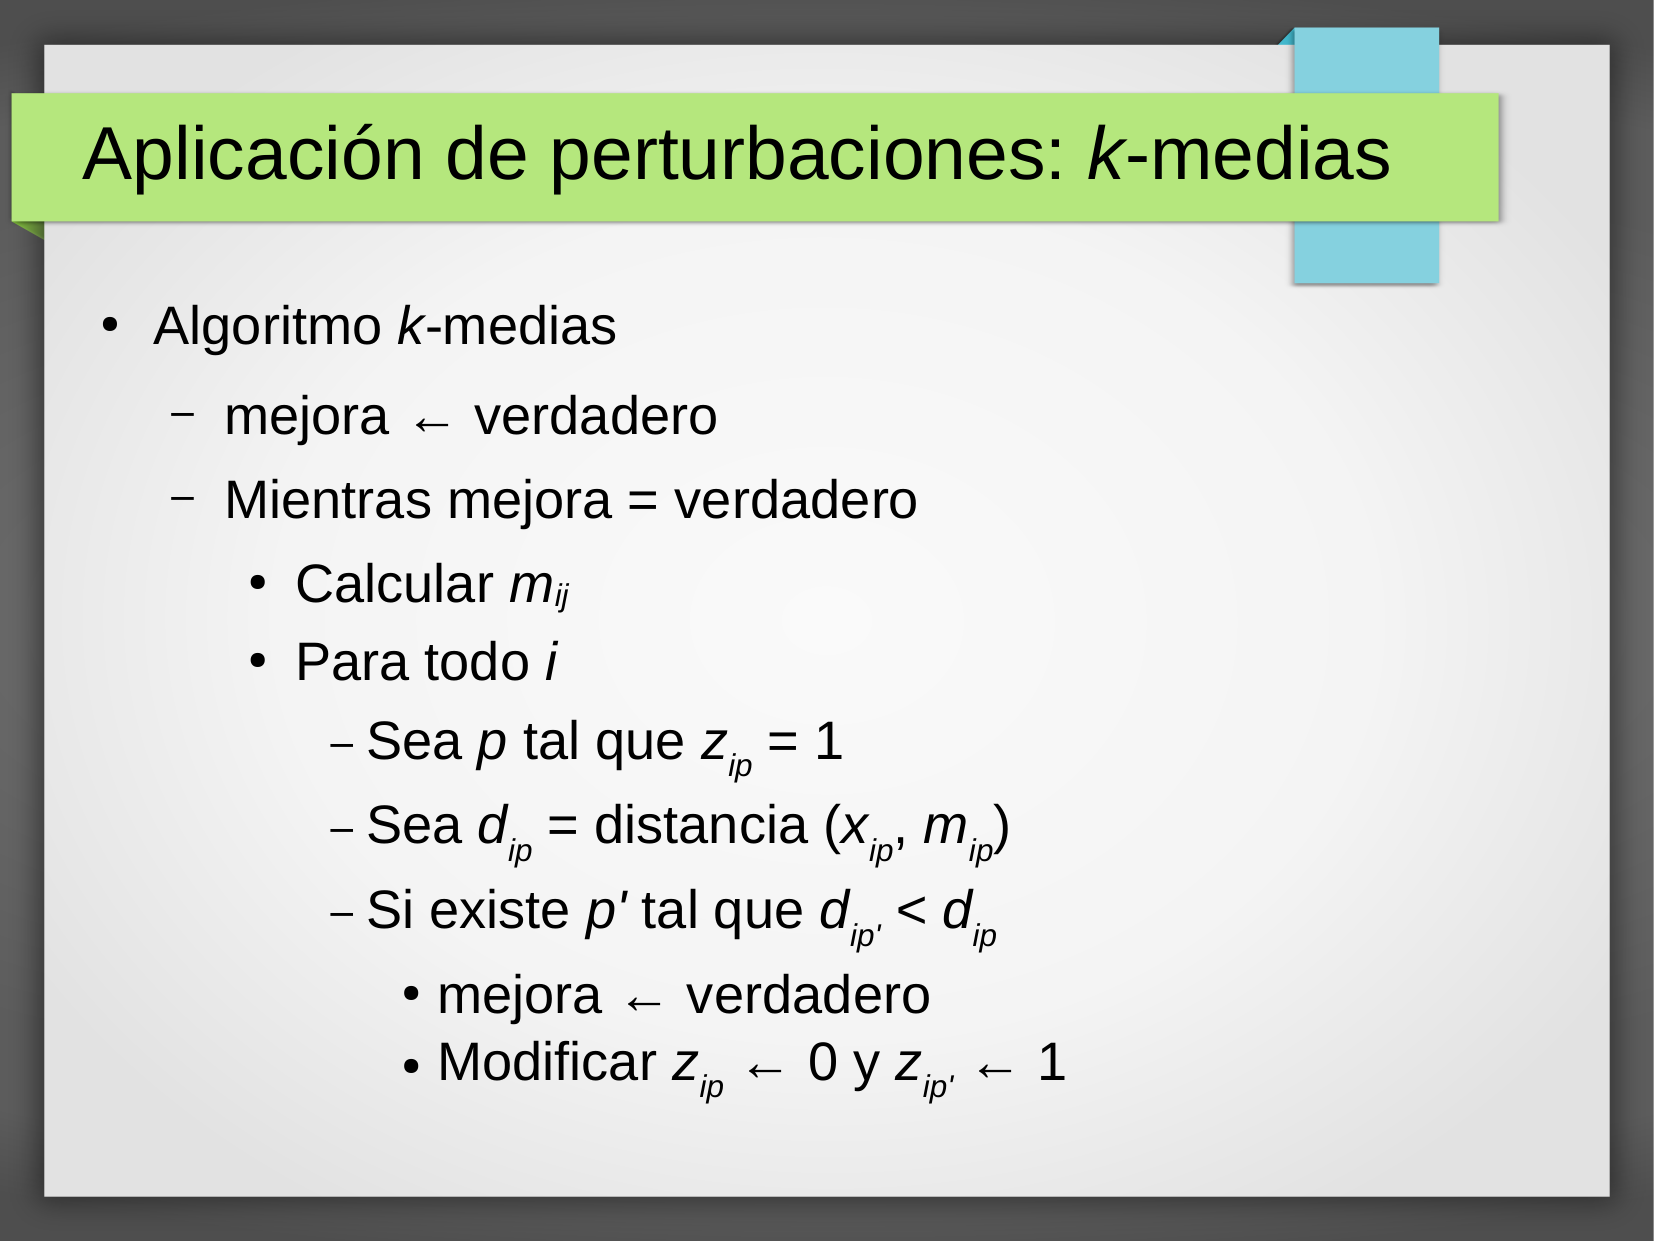

# Aplicación de perturbaciones: k-medias
Algoritmo k-medias
mejora ← verdadero
Mientras mejora = verdadero
Calcular mij
Para todo i
Sea p tal que zip = 1
Sea dip = distancia (xip, mip)
Si existe p' tal que dip' < dip
mejora ← verdadero
Modificar zip ← 0 y zip' ← 1